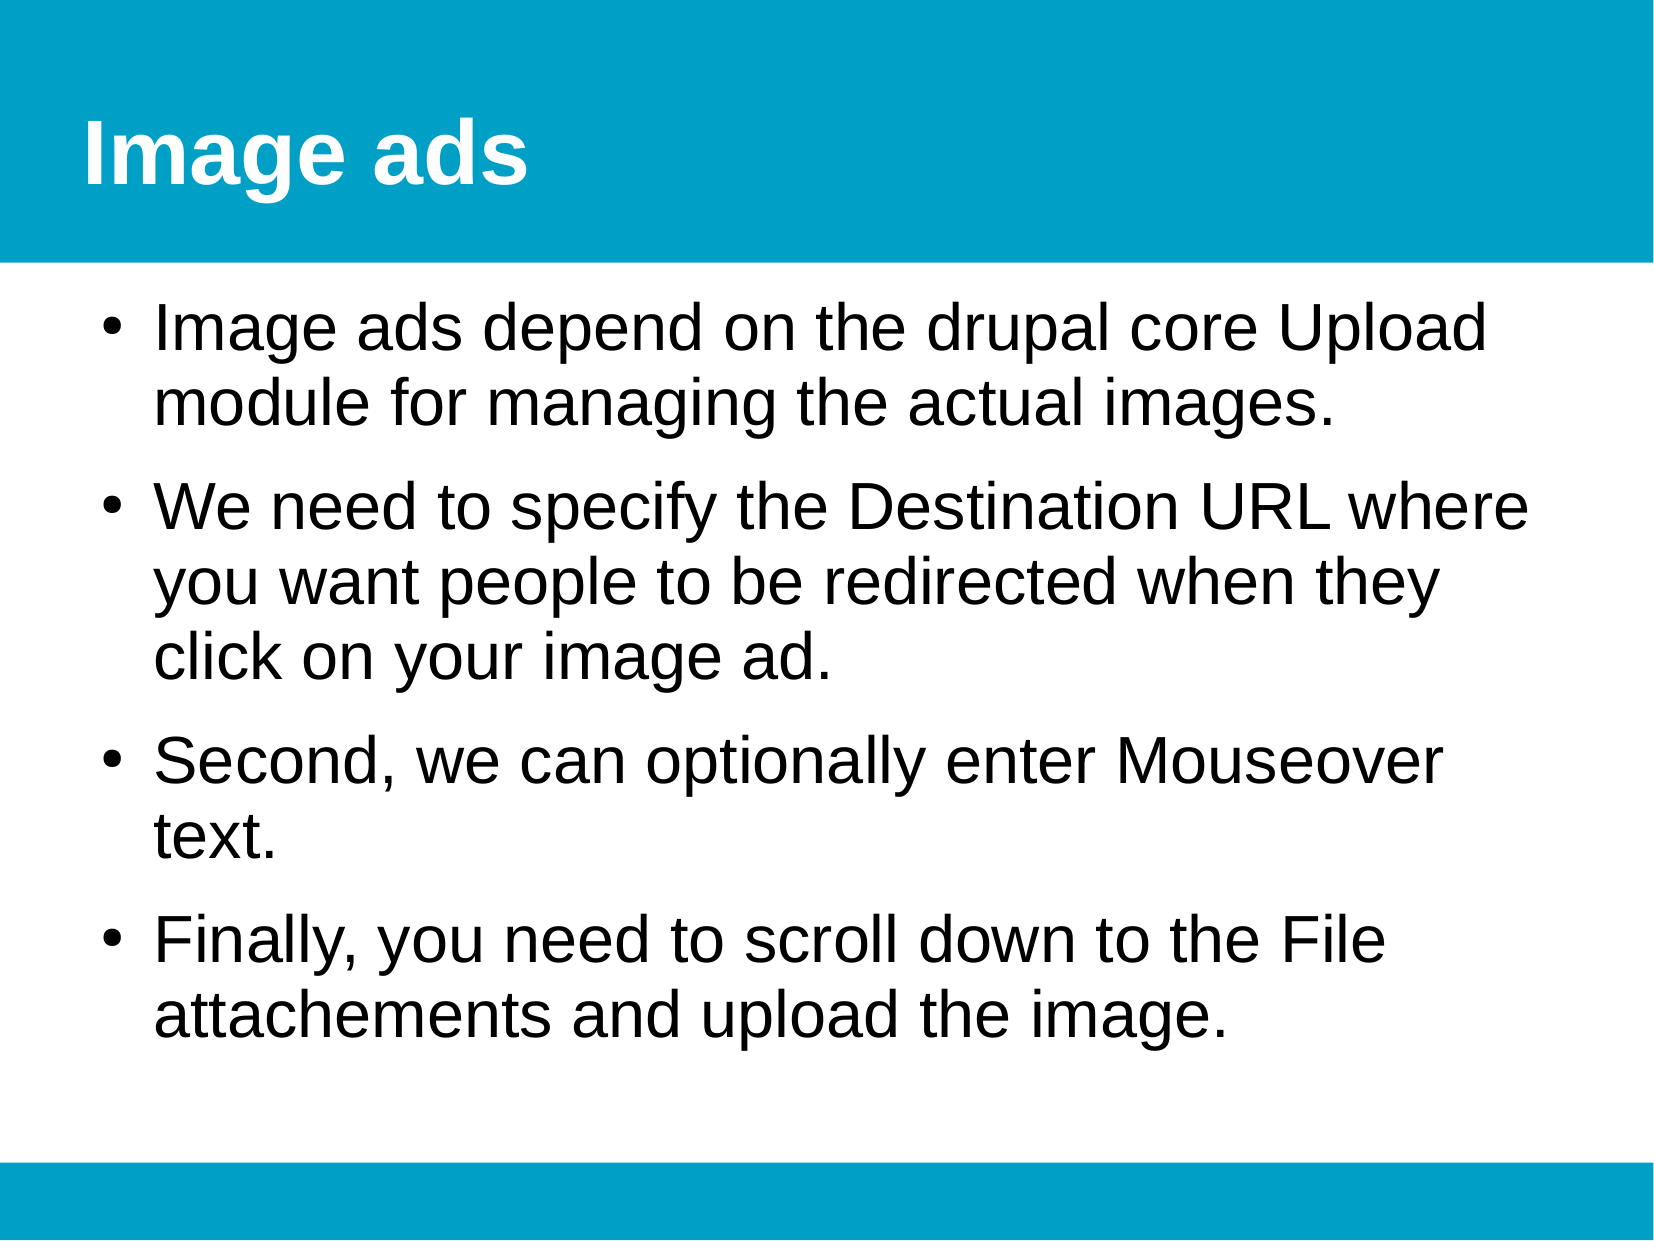

# Image ads
Image ads depend on the drupal core Upload module for managing the actual images.
We need to specify the Destination URL where you want people to be redirected when they click on your image ad.
Second, we can optionally enter Mouseover text.
Finally, you need to scroll down to the File attachements and upload the image.